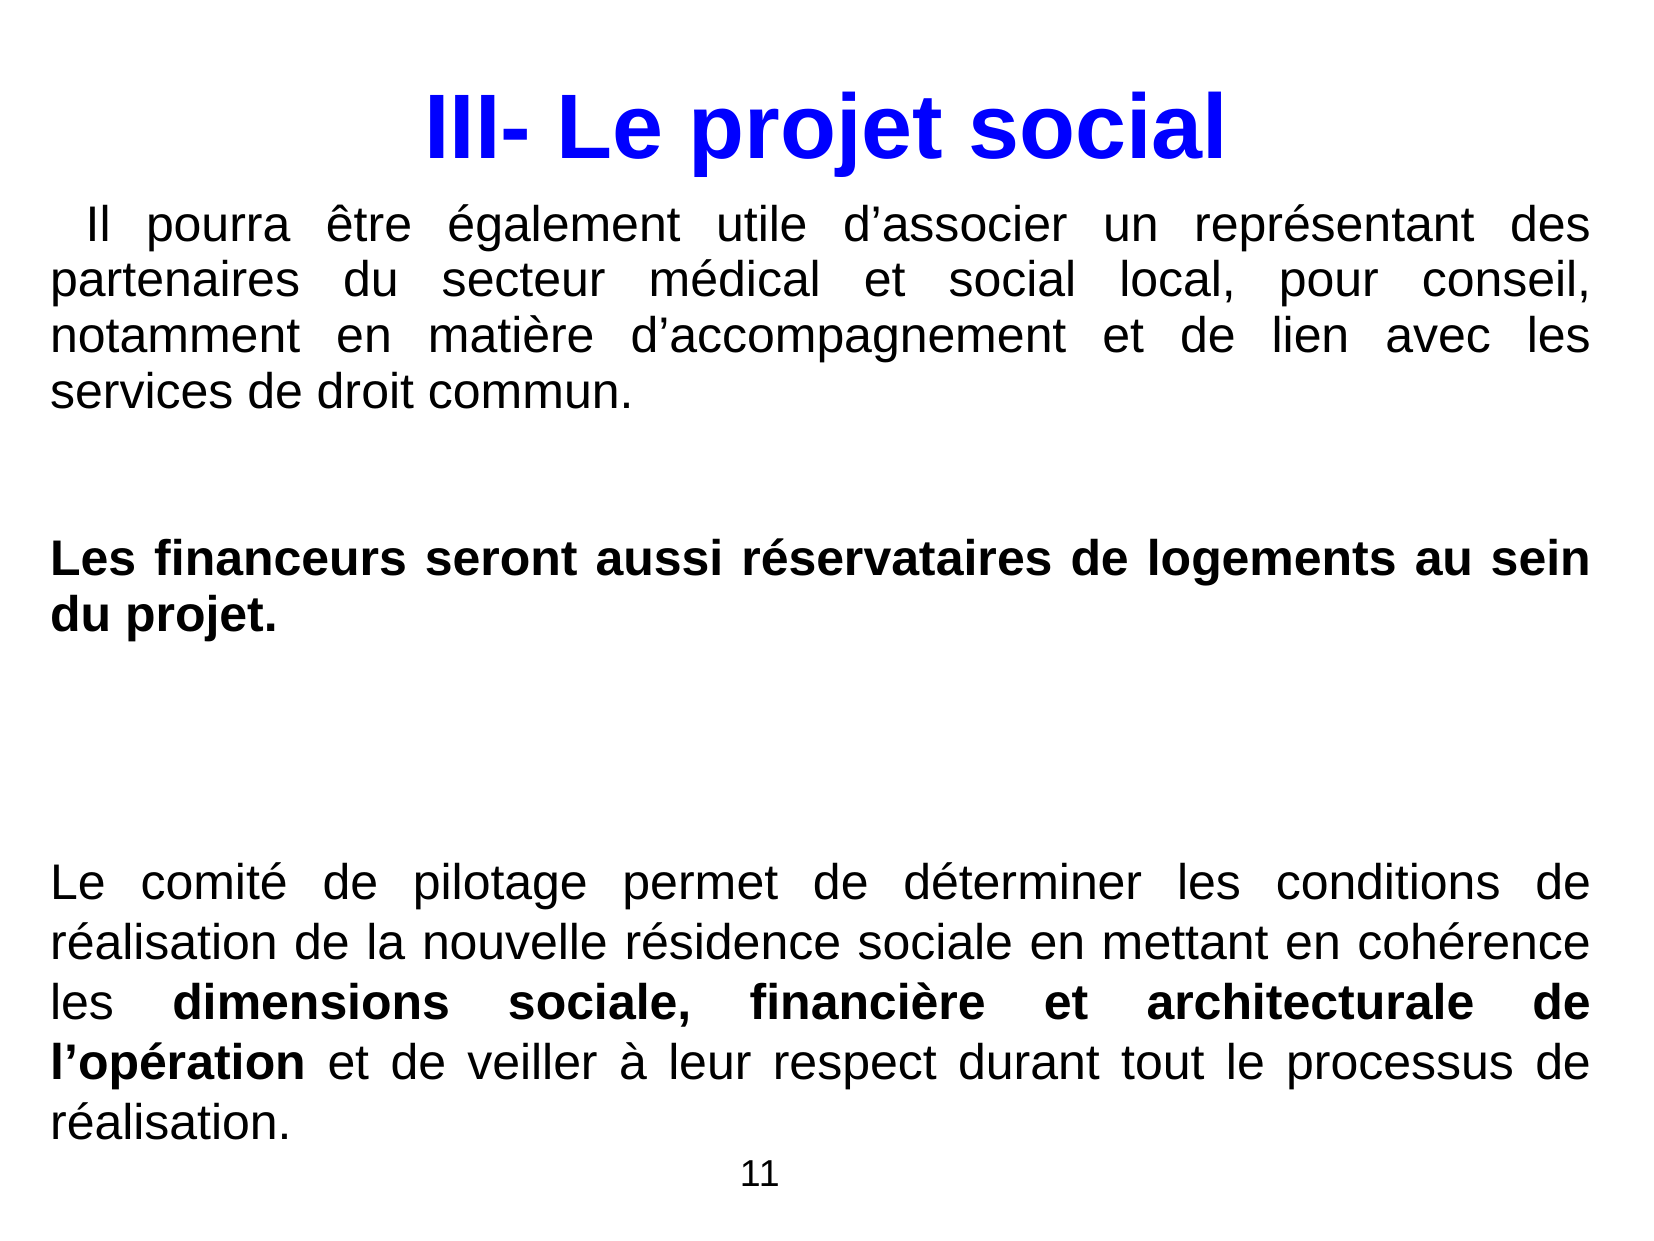

# III- Le projet social
 Il pourra être également utile d’associer un représentant des partenaires du secteur médical et social local, pour conseil, notamment en matière d’accompagnement et de lien avec les services de droit commun.
Les financeurs seront aussi réservataires de logements au sein du projet.
Le comité de pilotage permet de déterminer les conditions de réalisation de la nouvelle résidence sociale en mettant en cohérence les dimensions sociale, financière et architecturale de l’opération et de veiller à leur respect durant tout le processus de réalisation.